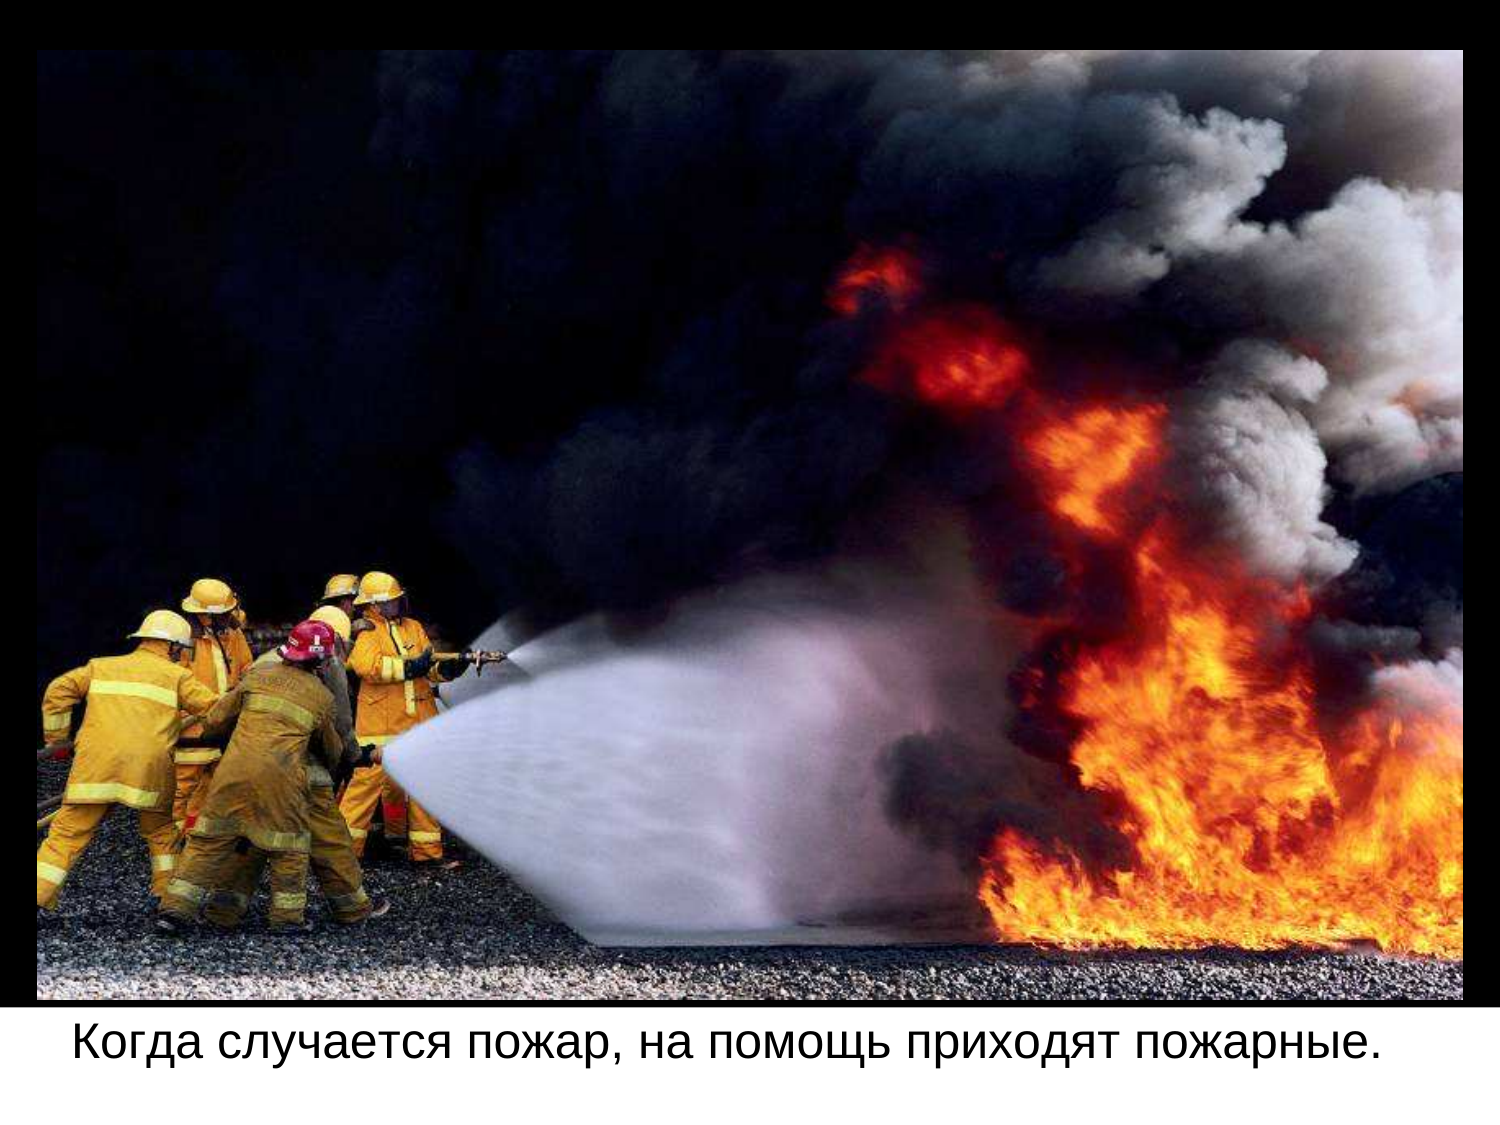

# Когда случается пожар, на помощь приходят пожарные.
Когда случается пожар, на помощь приходят пожарные.